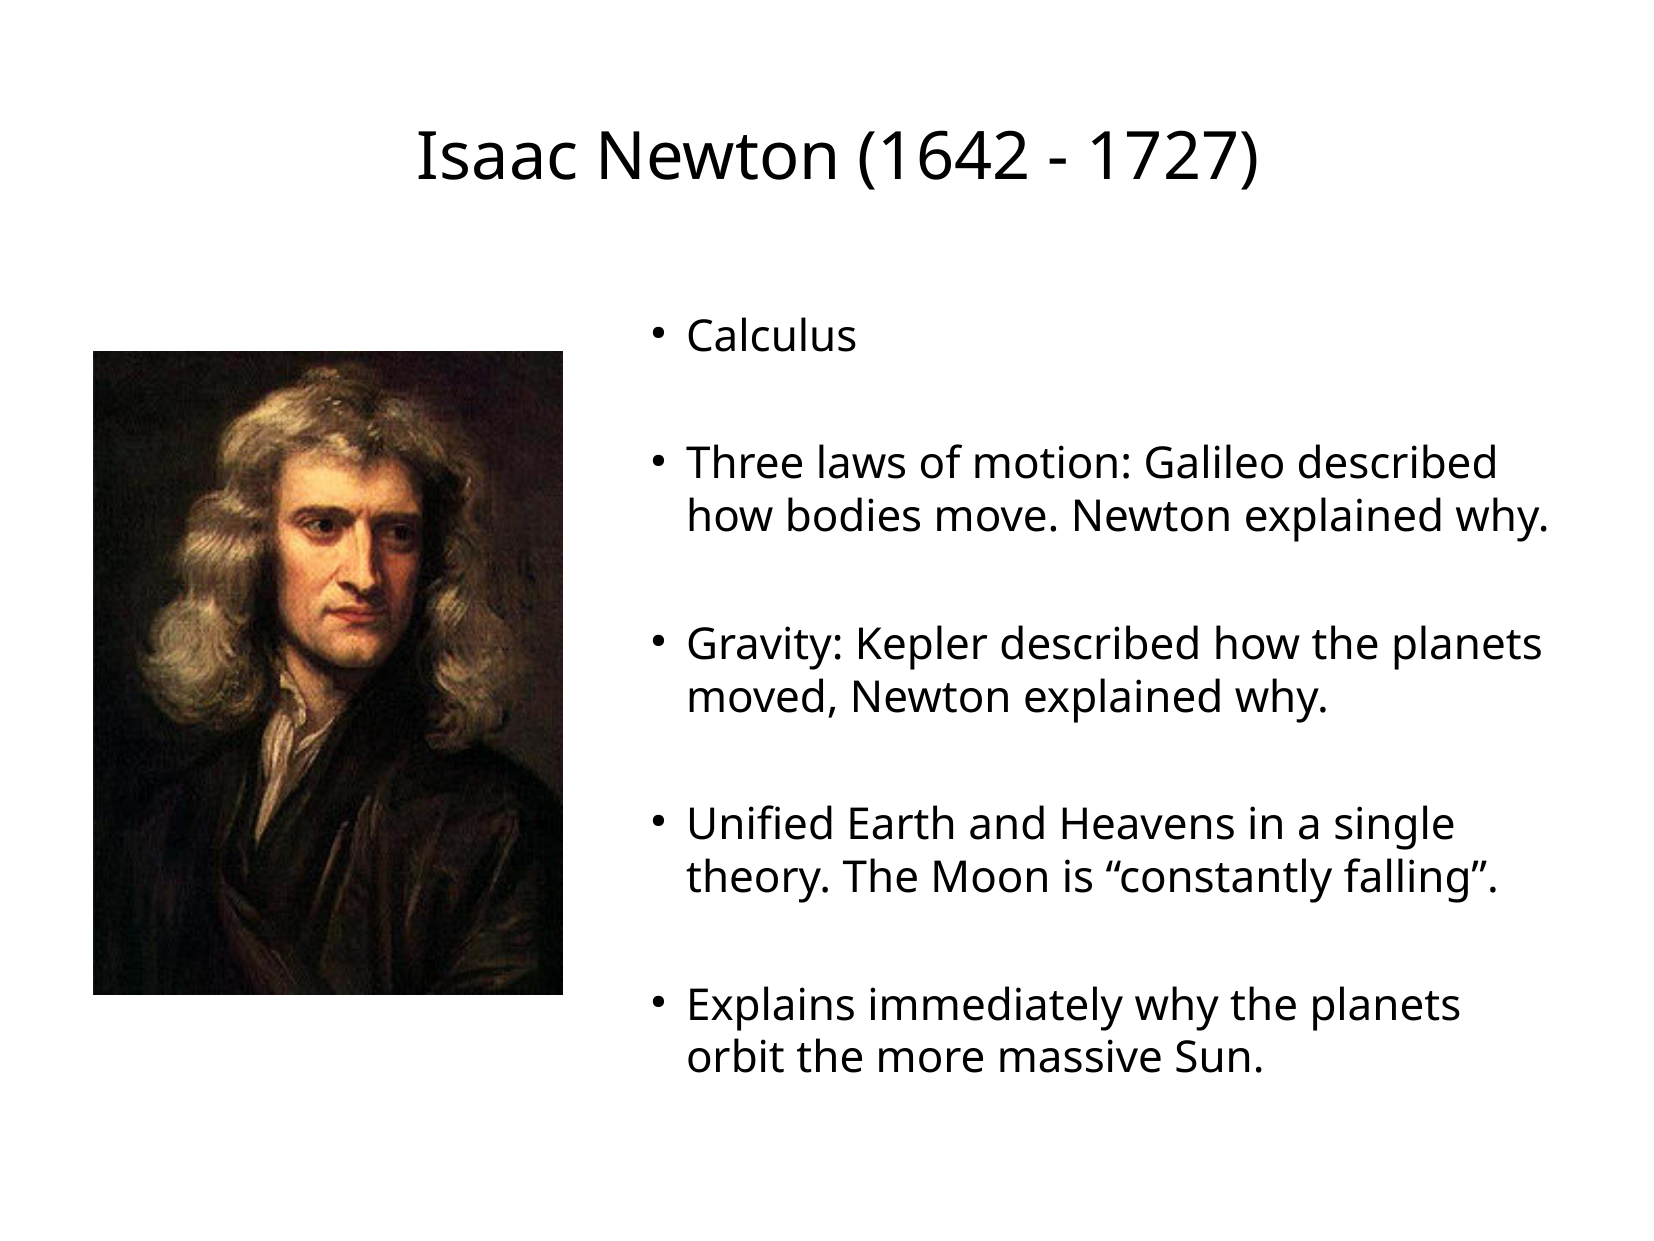

# Isaac Newton (1642 - 1727)
Calculus
Three laws of motion: Galileo described how bodies move. Newton explained why.
Gravity: Kepler described how the planets moved, Newton explained why.
Unified Earth and Heavens in a single theory. The Moon is “constantly falling”.
Explains immediately why the planets orbit the more massive Sun.